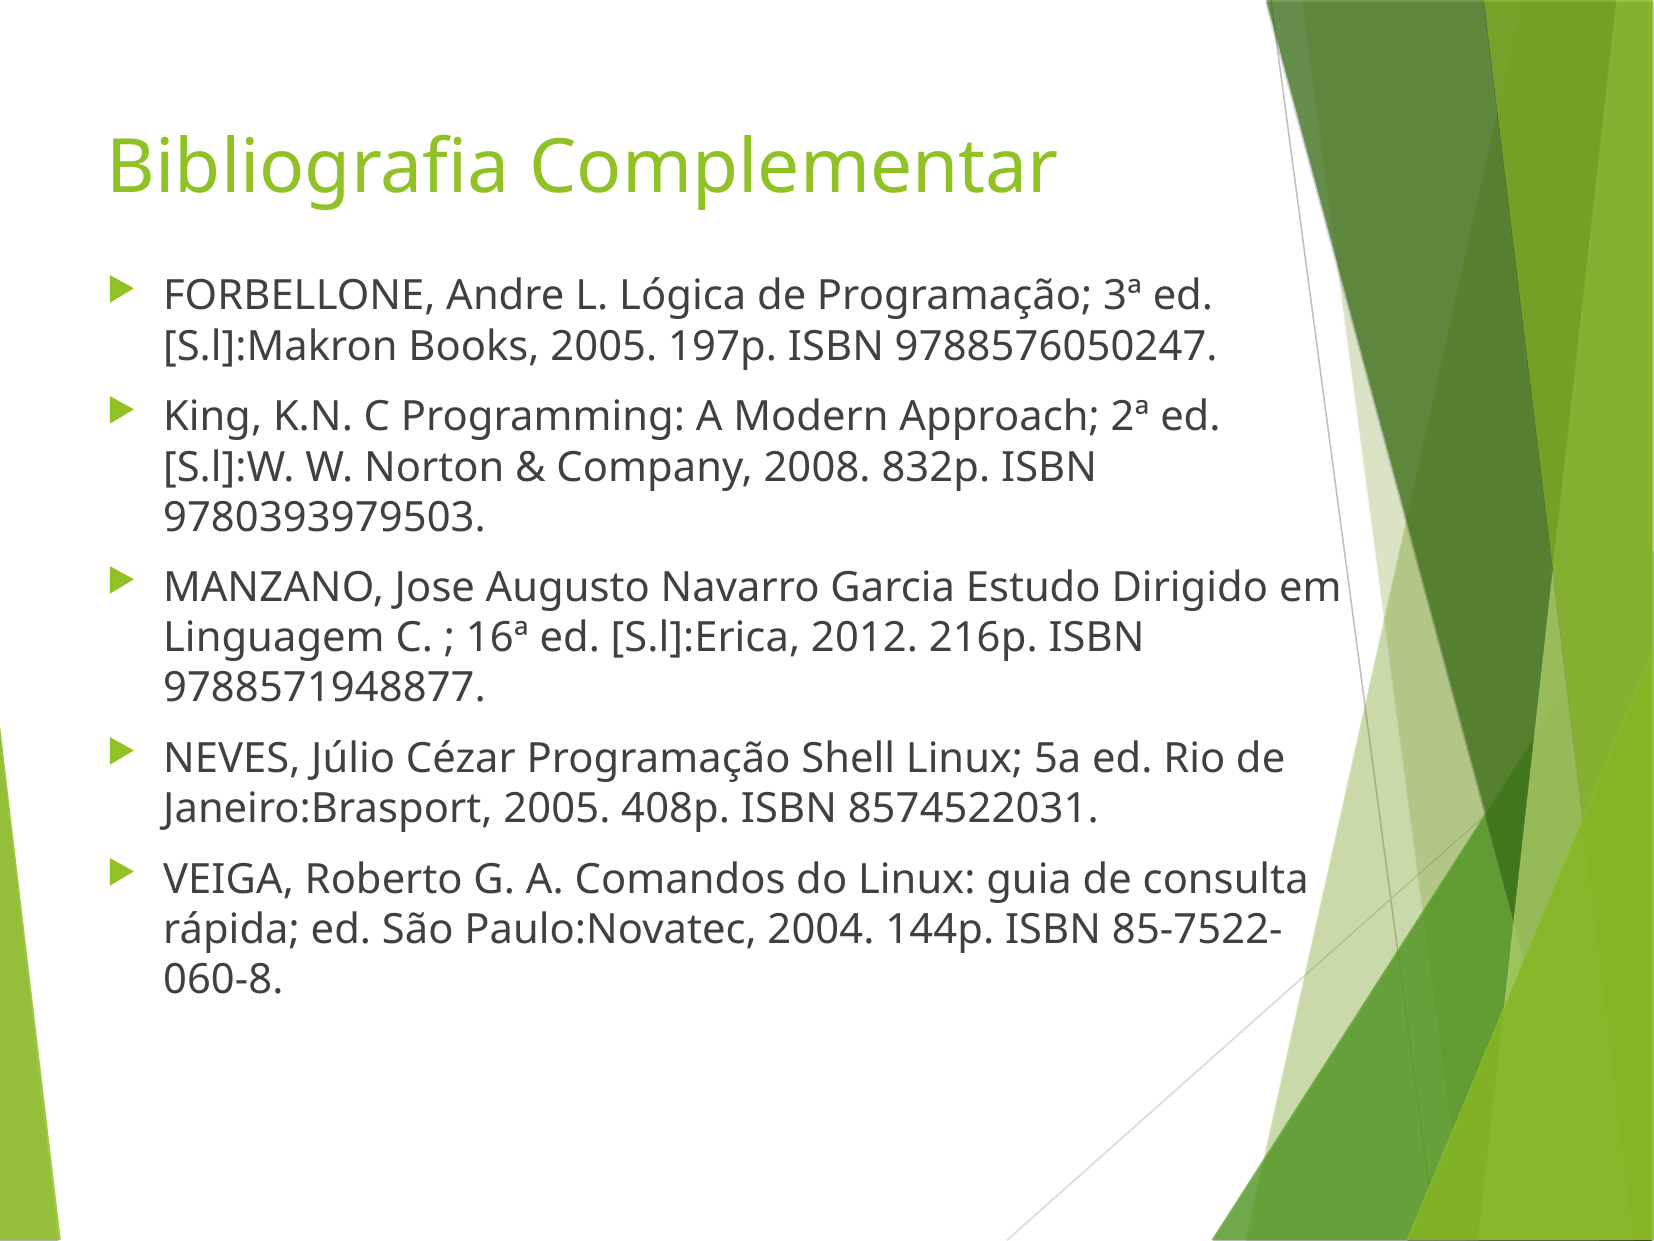

# Bibliografia Complementar
FORBELLONE, Andre L. Lógica de Programação; 3ª ed. [S.l]:Makron Books, 2005. 197p. ISBN 9788576050247.
King, K.N. C Programming: A Modern Approach; 2ª ed. [S.l]:W. W. Norton & Company, 2008. 832p. ISBN 9780393979503.
MANZANO, Jose Augusto Navarro Garcia Estudo Dirigido em Linguagem C. ; 16ª ed. [S.l]:Erica, 2012. 216p. ISBN 9788571948877.
NEVES, Júlio Cézar Programação Shell Linux; 5a ed. Rio de Janeiro:Brasport, 2005. 408p. ISBN 8574522031.
VEIGA, Roberto G. A. Comandos do Linux: guia de consulta rápida; ed. São Paulo:Novatec, 2004. 144p. ISBN 85-7522-060-8.